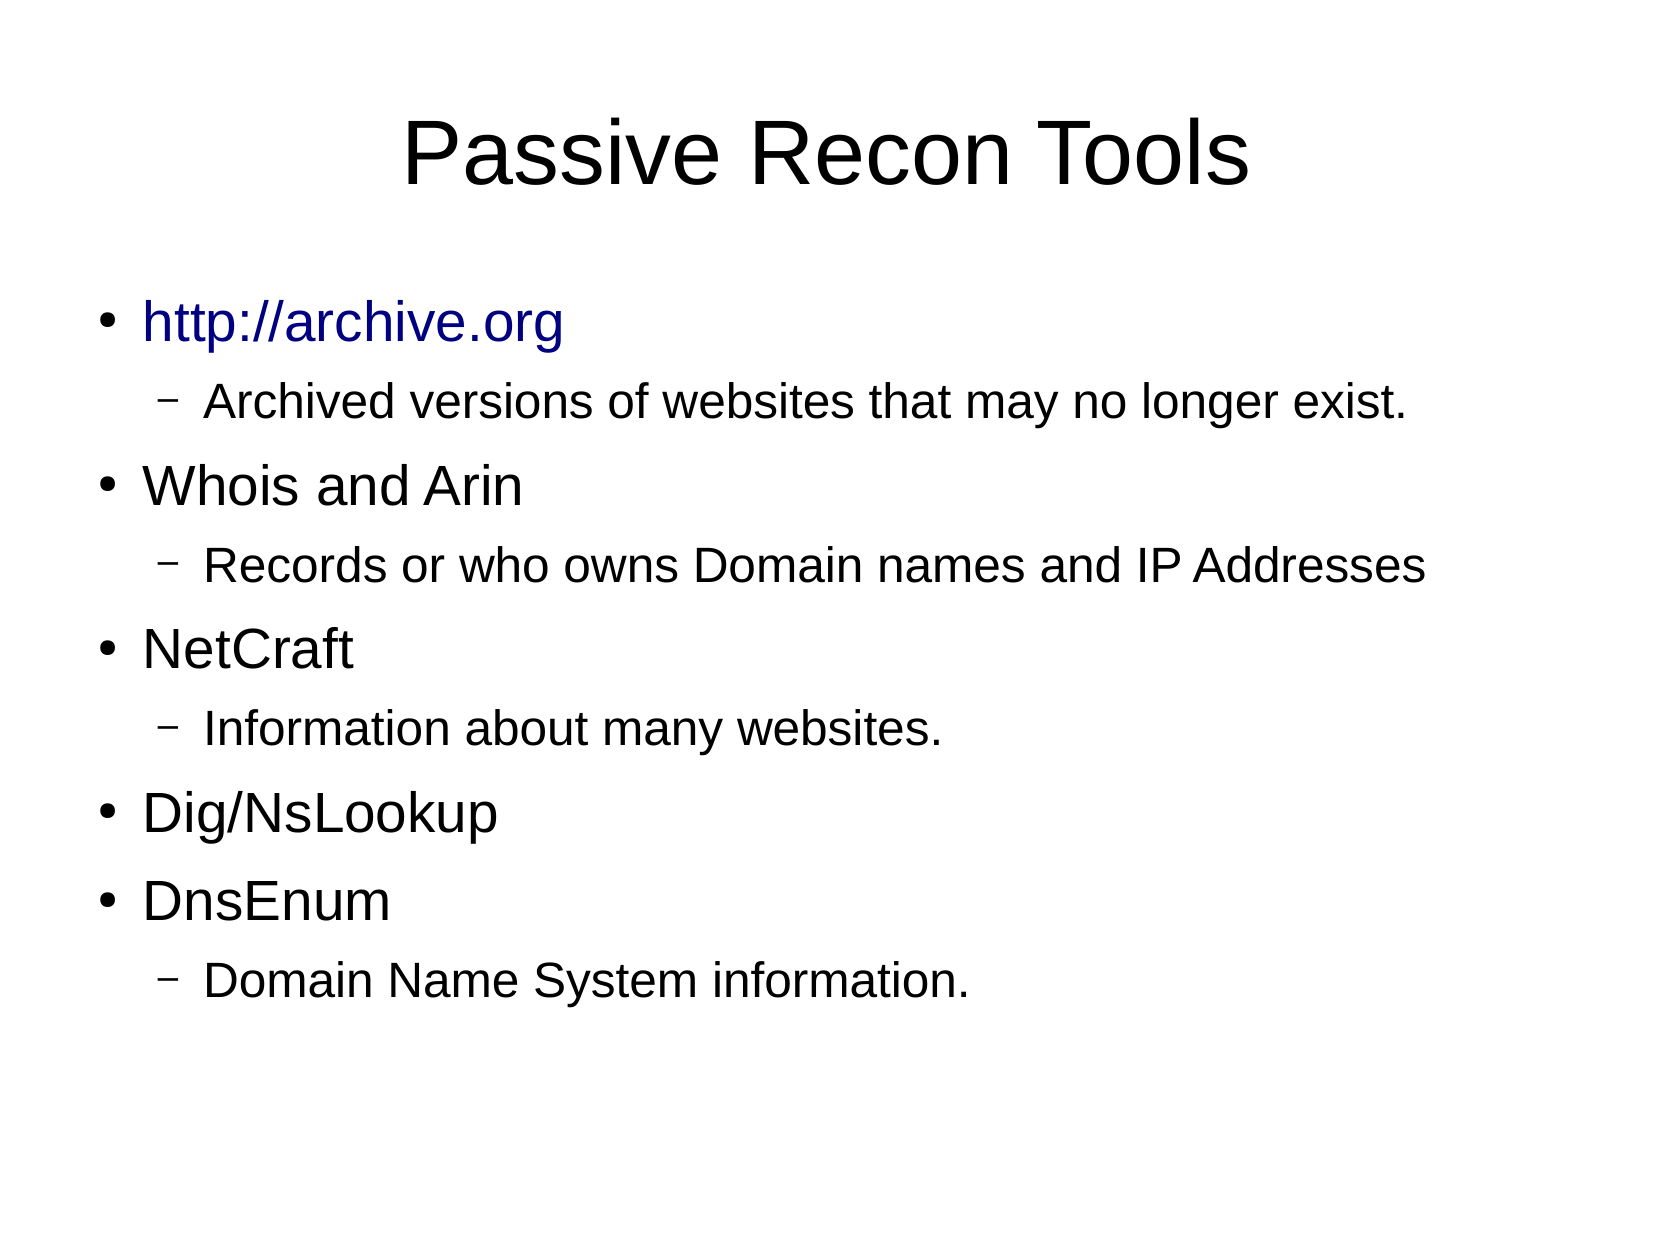

# Passive Recon Tools
http://archive.org
Archived versions of websites that may no longer exist.
Whois and Arin
Records or who owns Domain names and IP Addresses
NetCraft
Information about many websites.
Dig/NsLookup
DnsEnum
Domain Name System information.